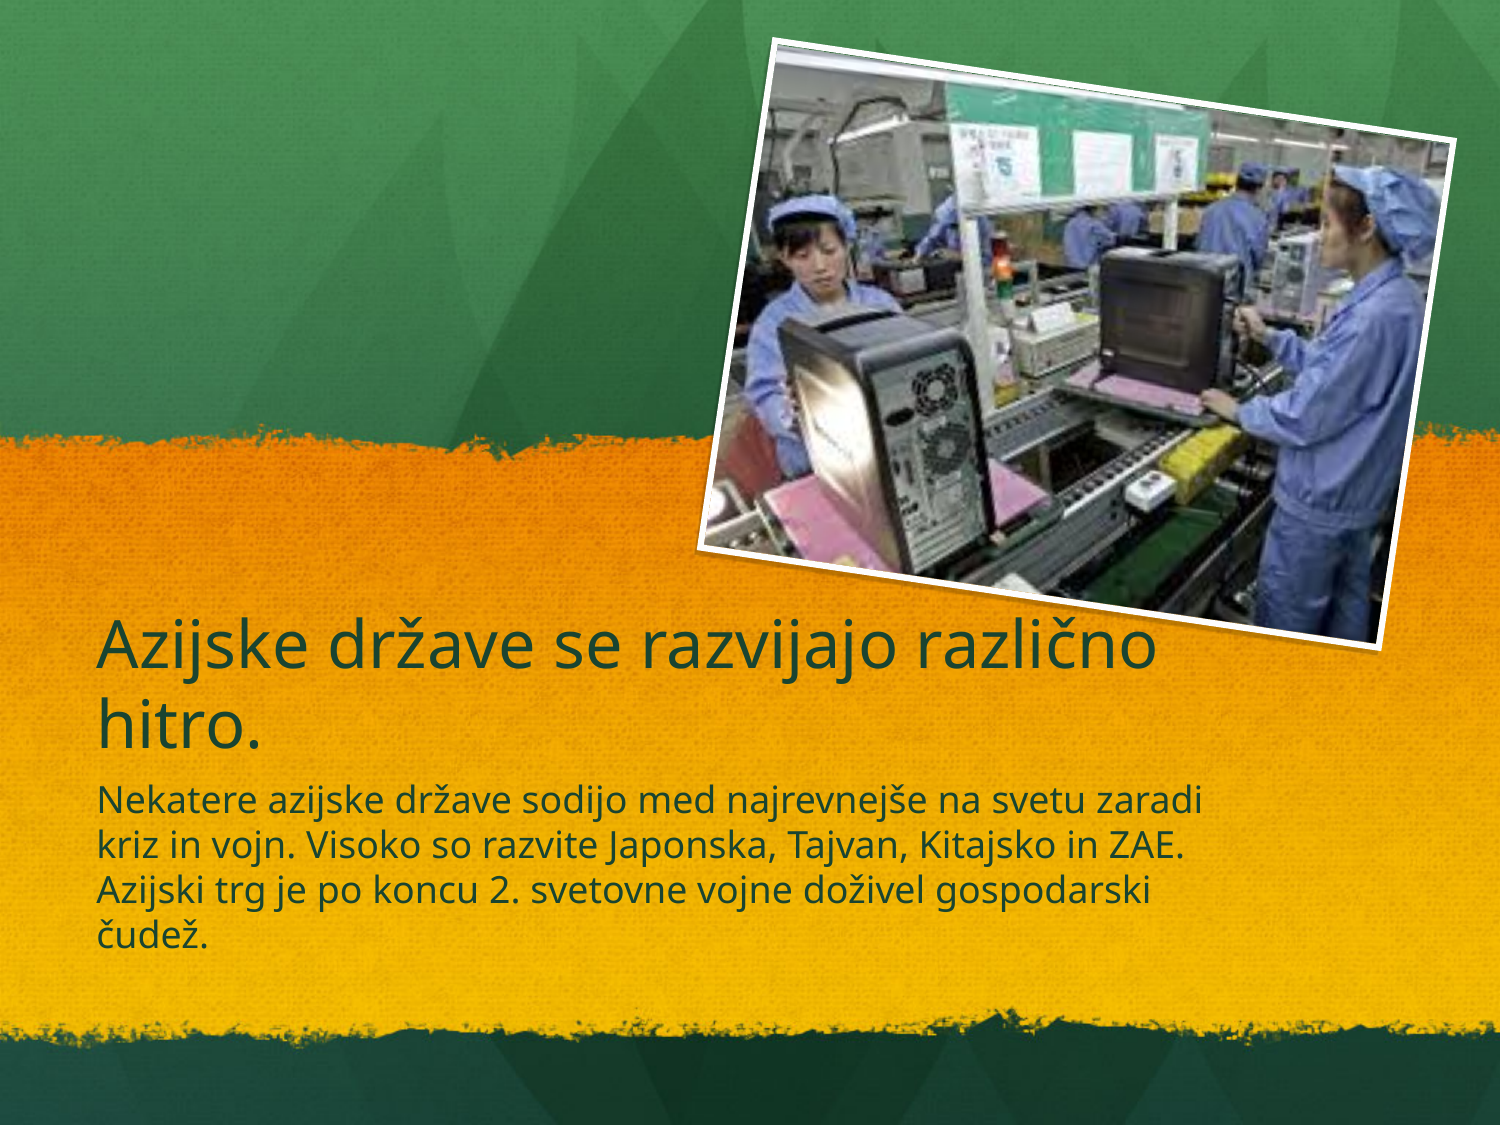

# Azijske države se razvijajo različno hitro.
Nekatere azijske države sodijo med najrevnejše na svetu zaradi kriz in vojn. Visoko so razvite Japonska, Tajvan, Kitajsko in ZAE. Azijski trg je po koncu 2. svetovne vojne doživel gospodarski čudež.